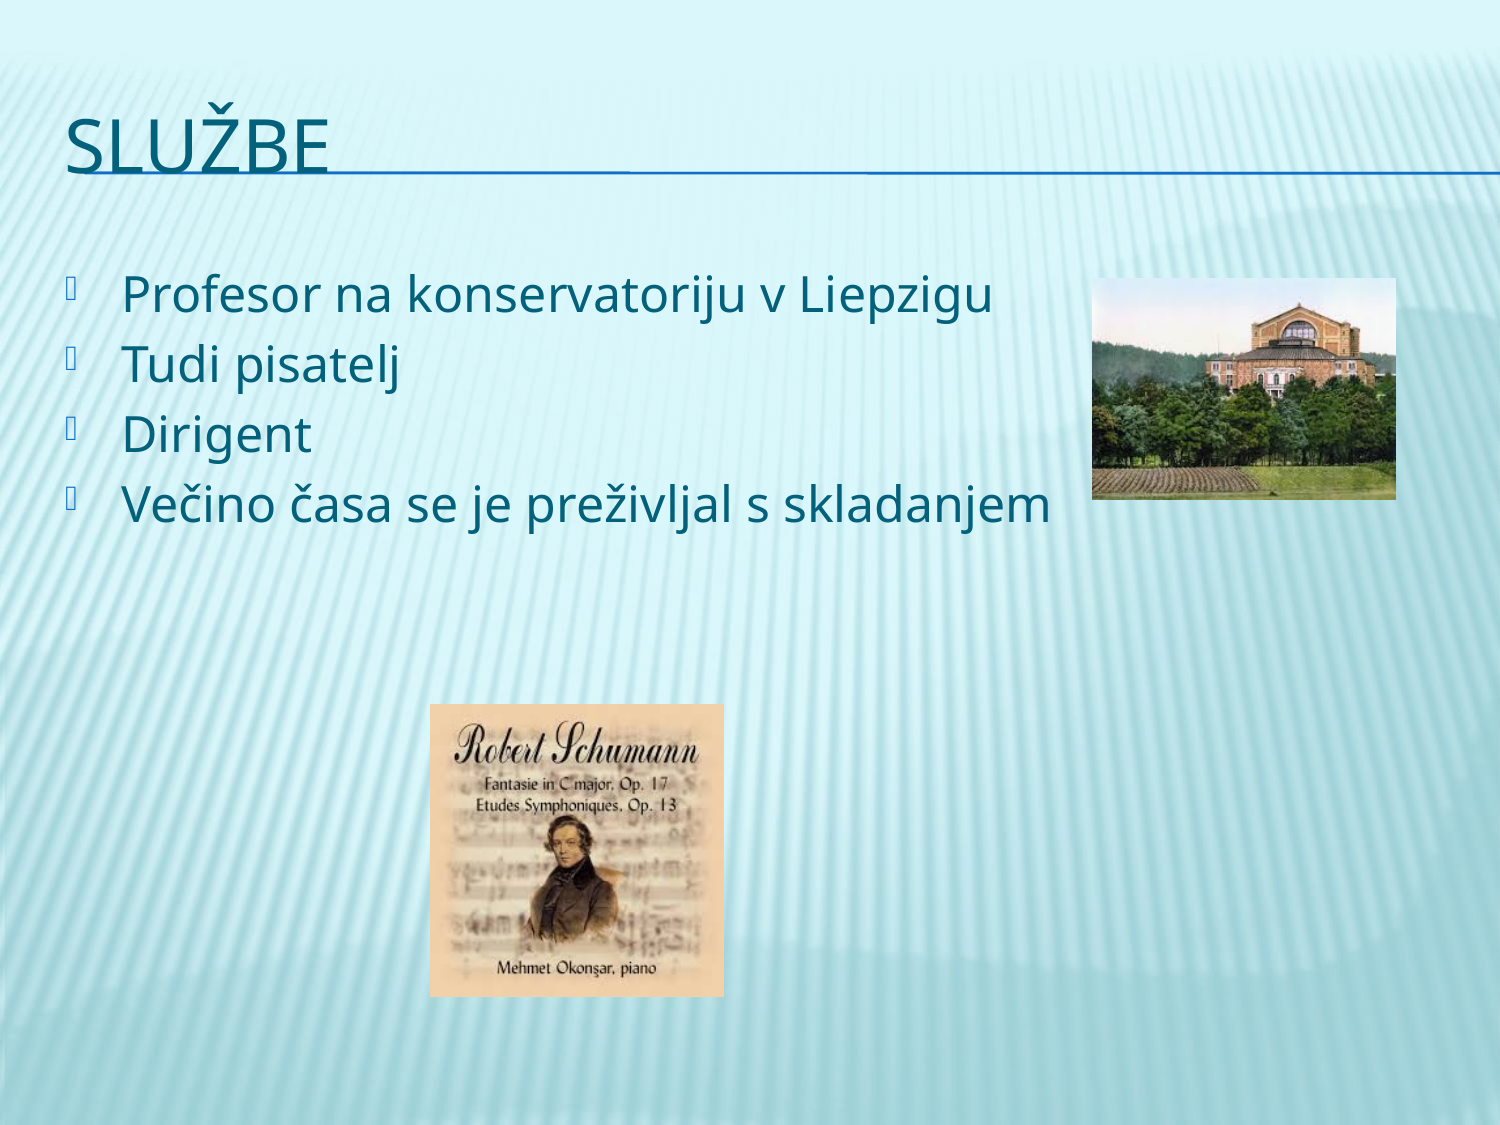

# službe
Profesor na konservatoriju v Liepzigu
Tudi pisatelj
Dirigent
Večino časa se je preživljal s skladanjem